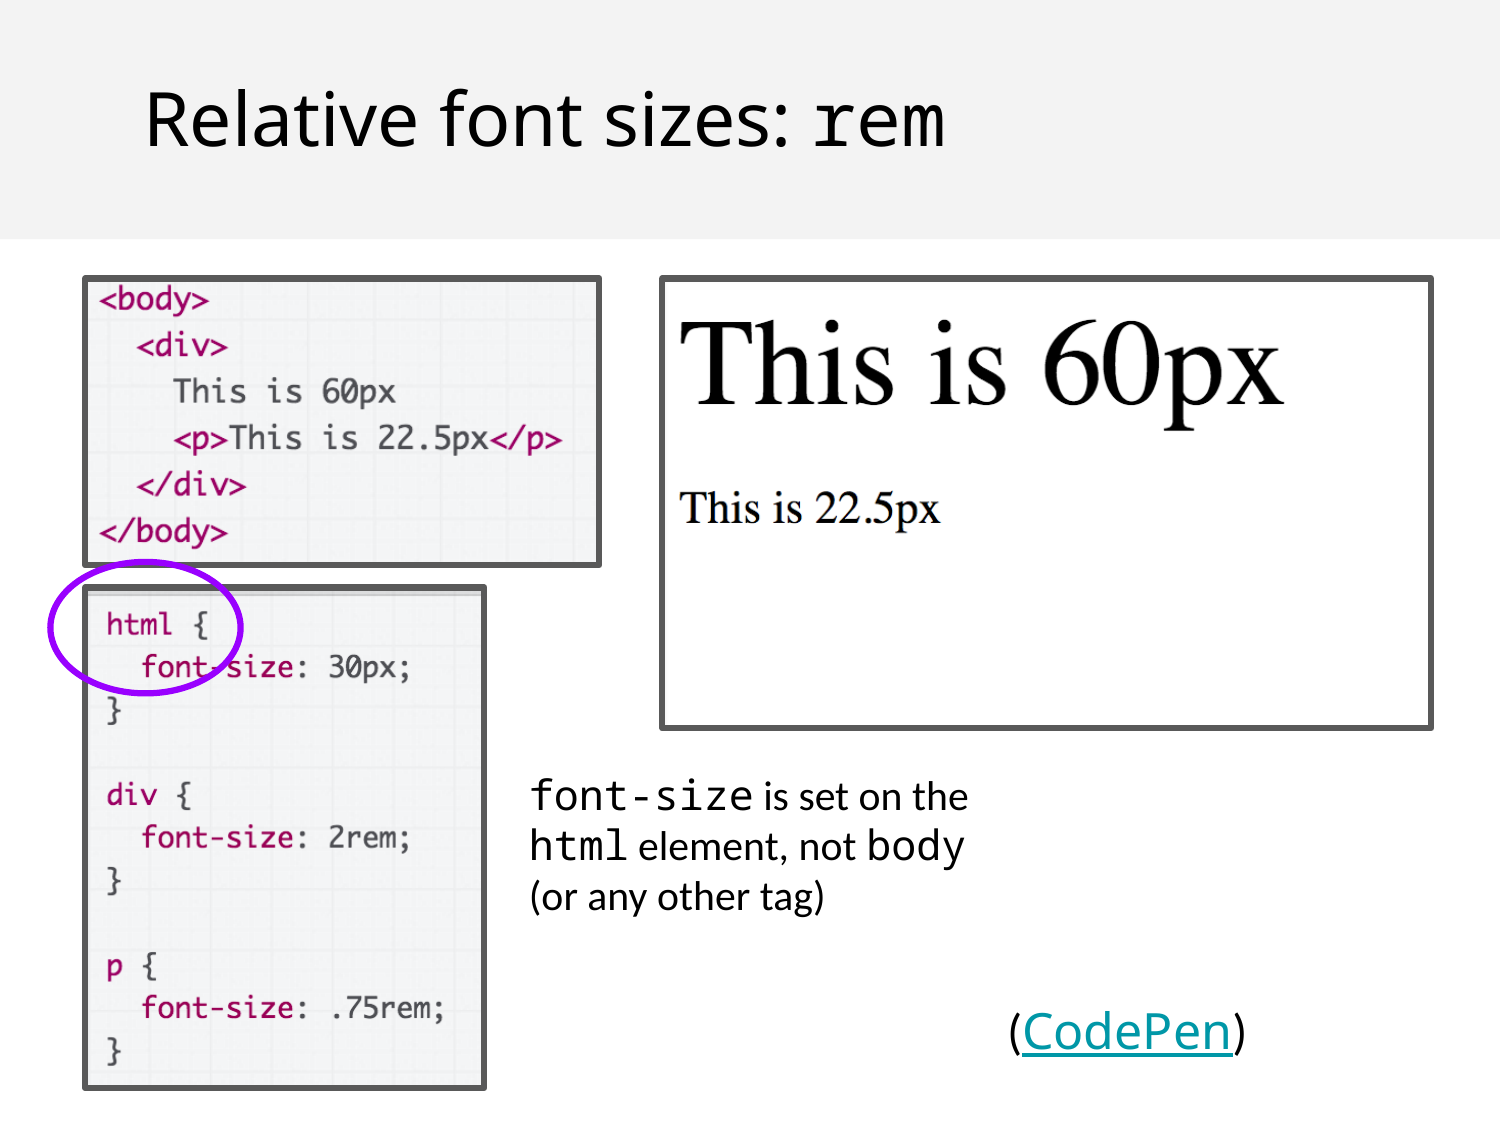

# Relative font sizes: rem
font-size is set on the html element, not body (or any other tag)
(CodePen)